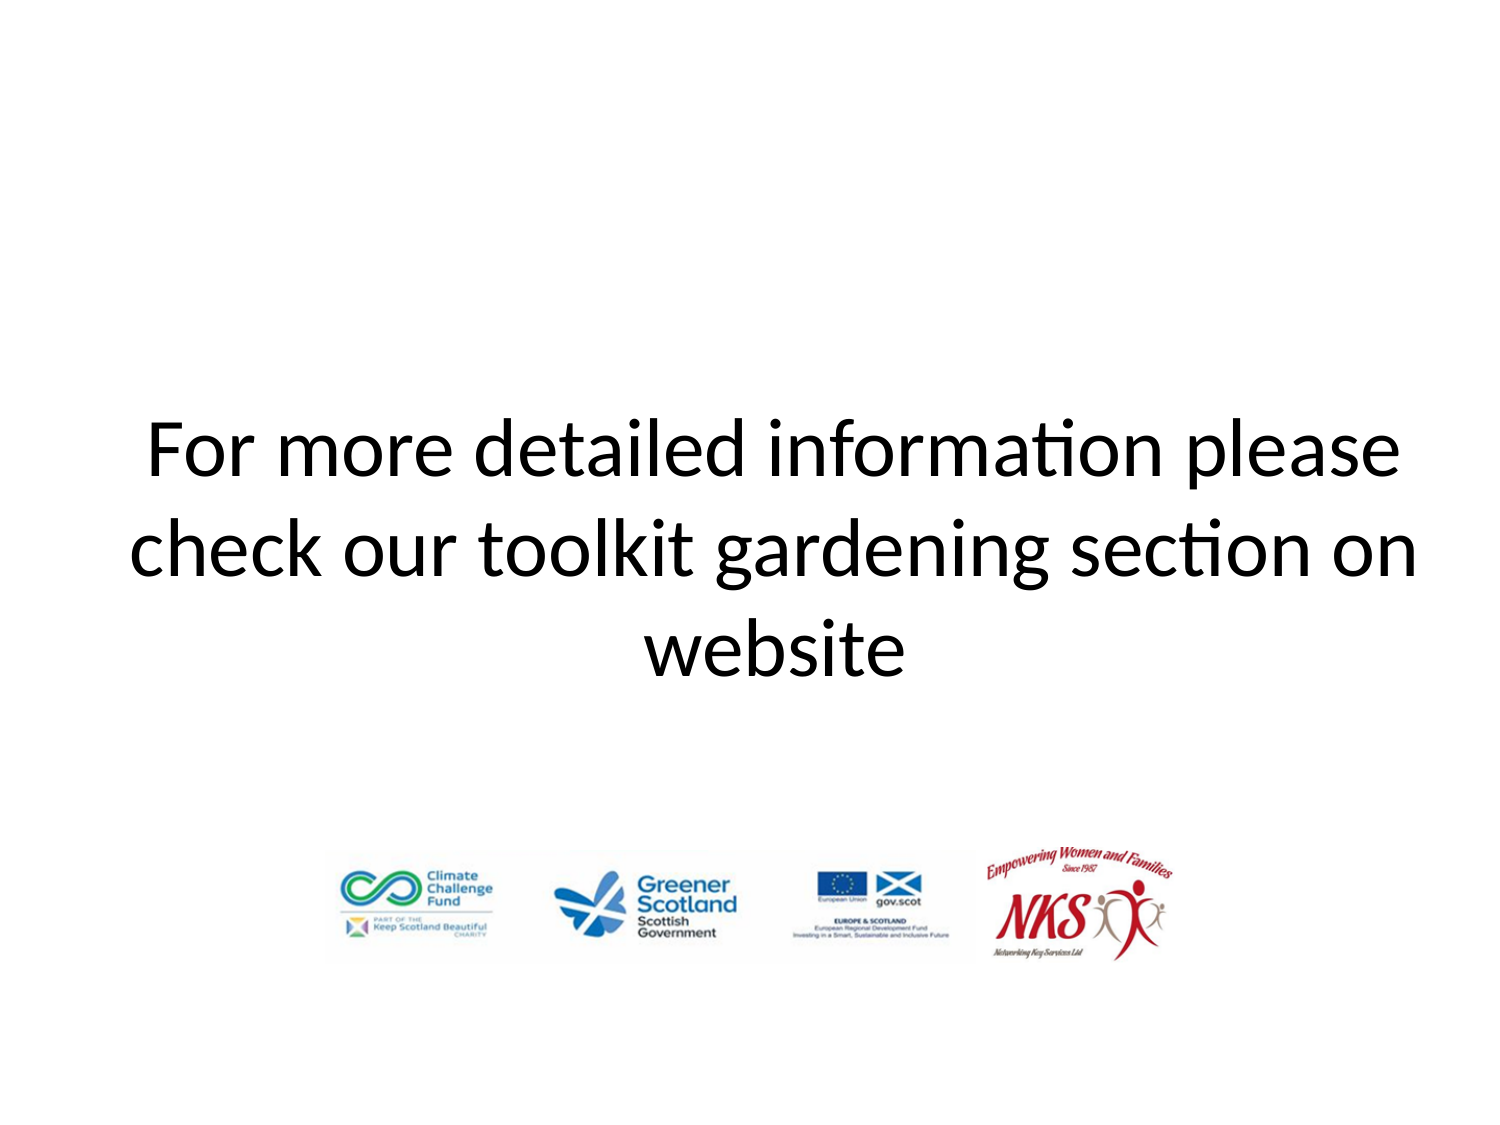

# For more detailed information please check our toolkit gardening section on website